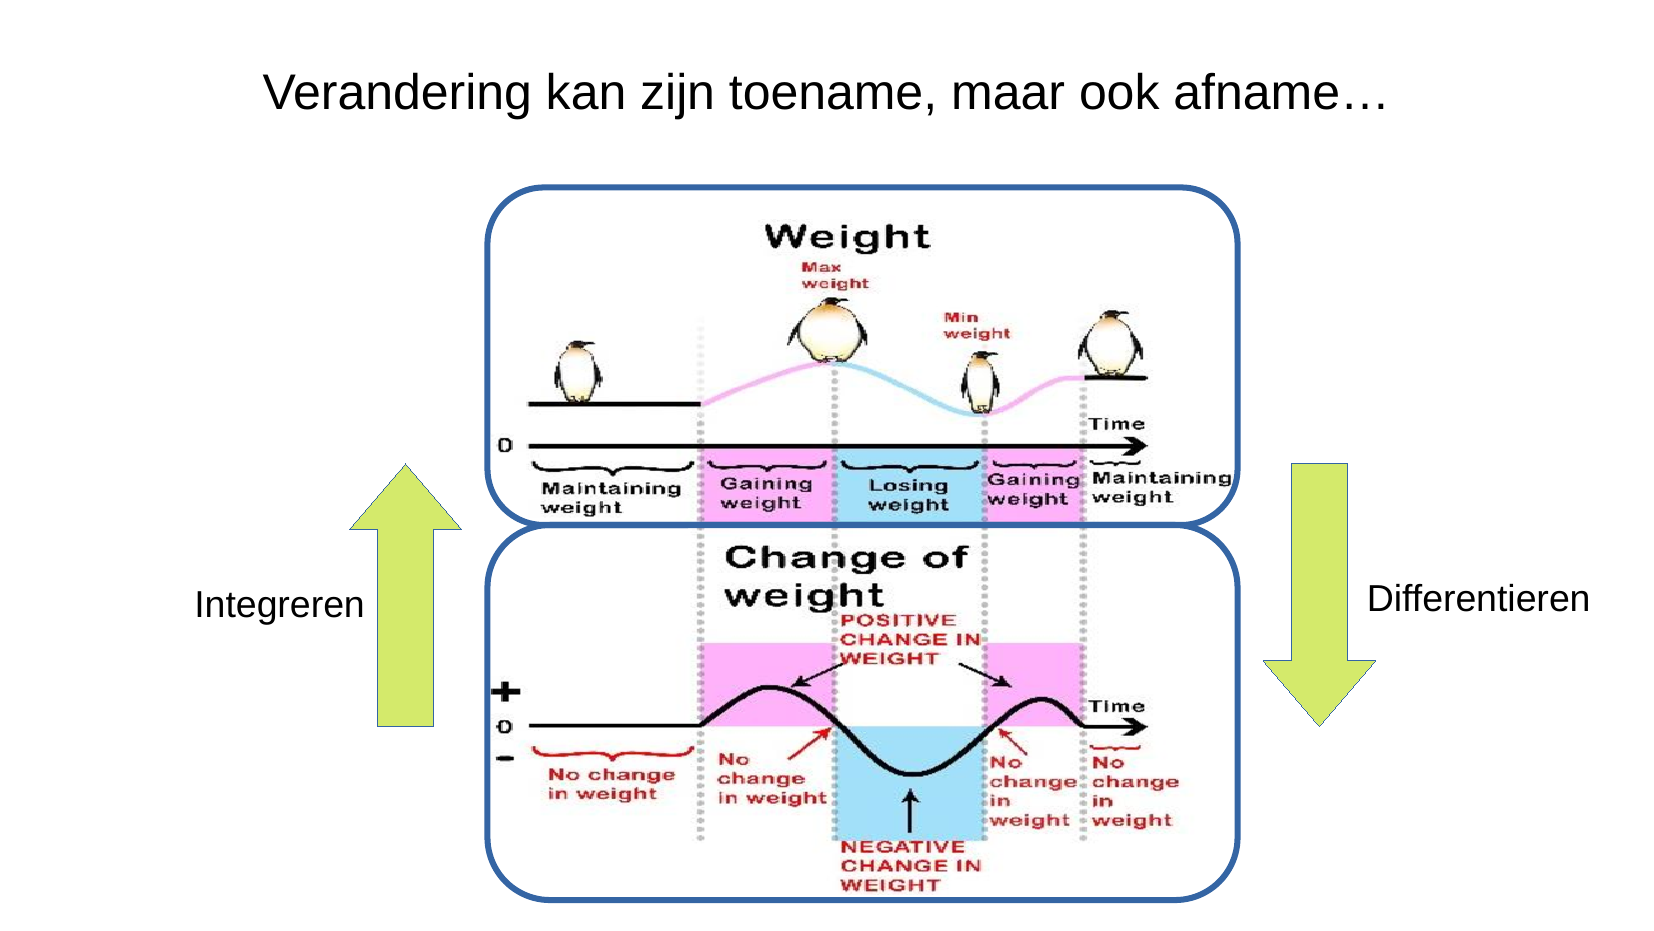

# Verandering kan zijn toename, maar ook afname…
Differentieren
Integreren